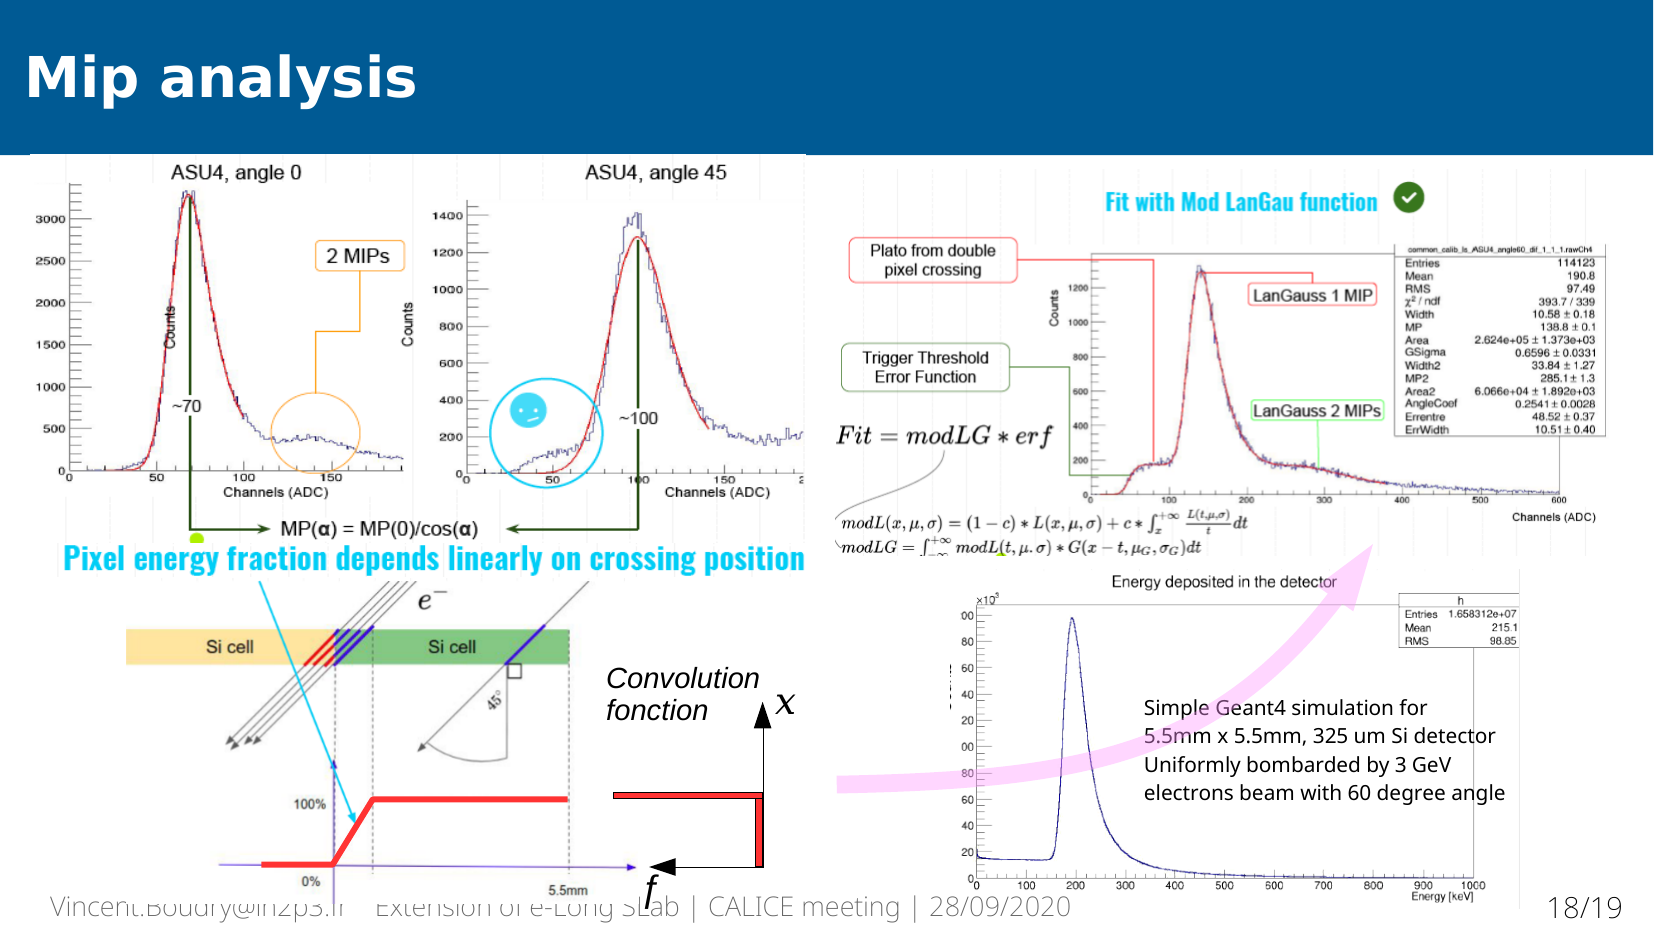

# Mip analysis
Convolution
fonction
𝑥
Simple Geant4 simulation for
5.5mm x 5.5mm, 325 um Si detector
Uniformly bombarded by 3 GeV
electrons beam with 60 degree angle
ƒ
Vincent.Boudry@in2p3.fr
Extension of e-Long SLab | CALICE meeting | 28/09/2020
18